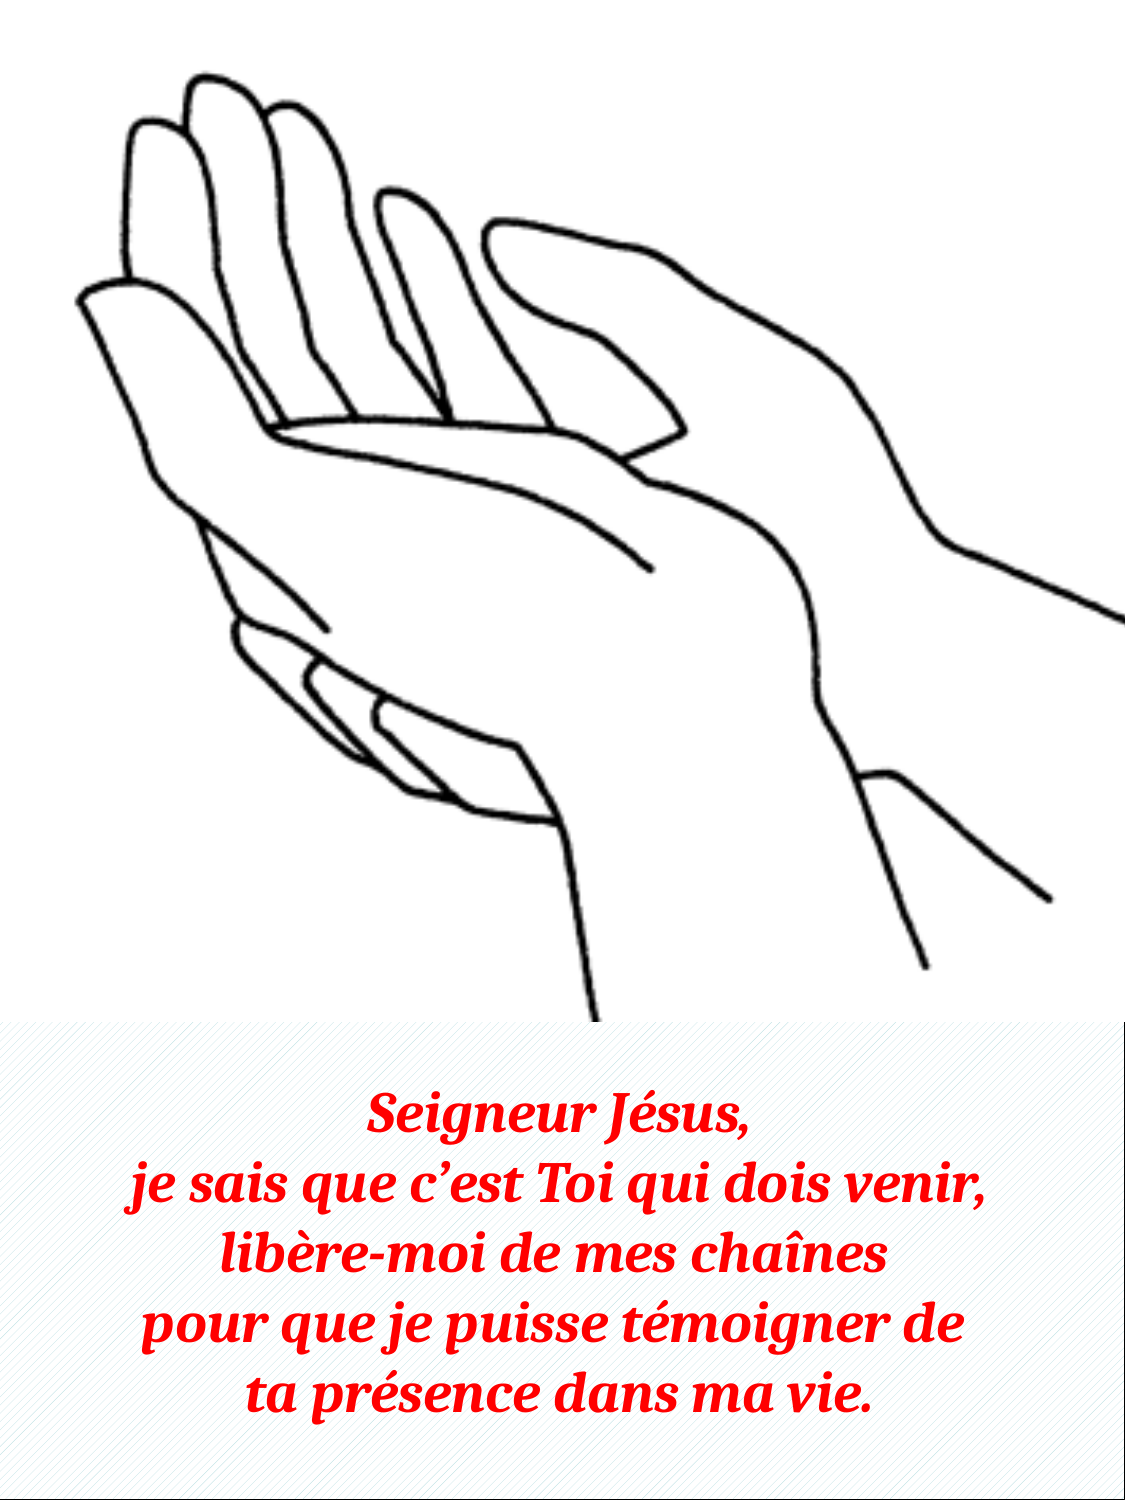

Seigneur Jésus,
je sais que c’est Toi qui dois venir,
libère-moi de mes chaînes
pour que je puisse témoigner de
ta présence dans ma vie.